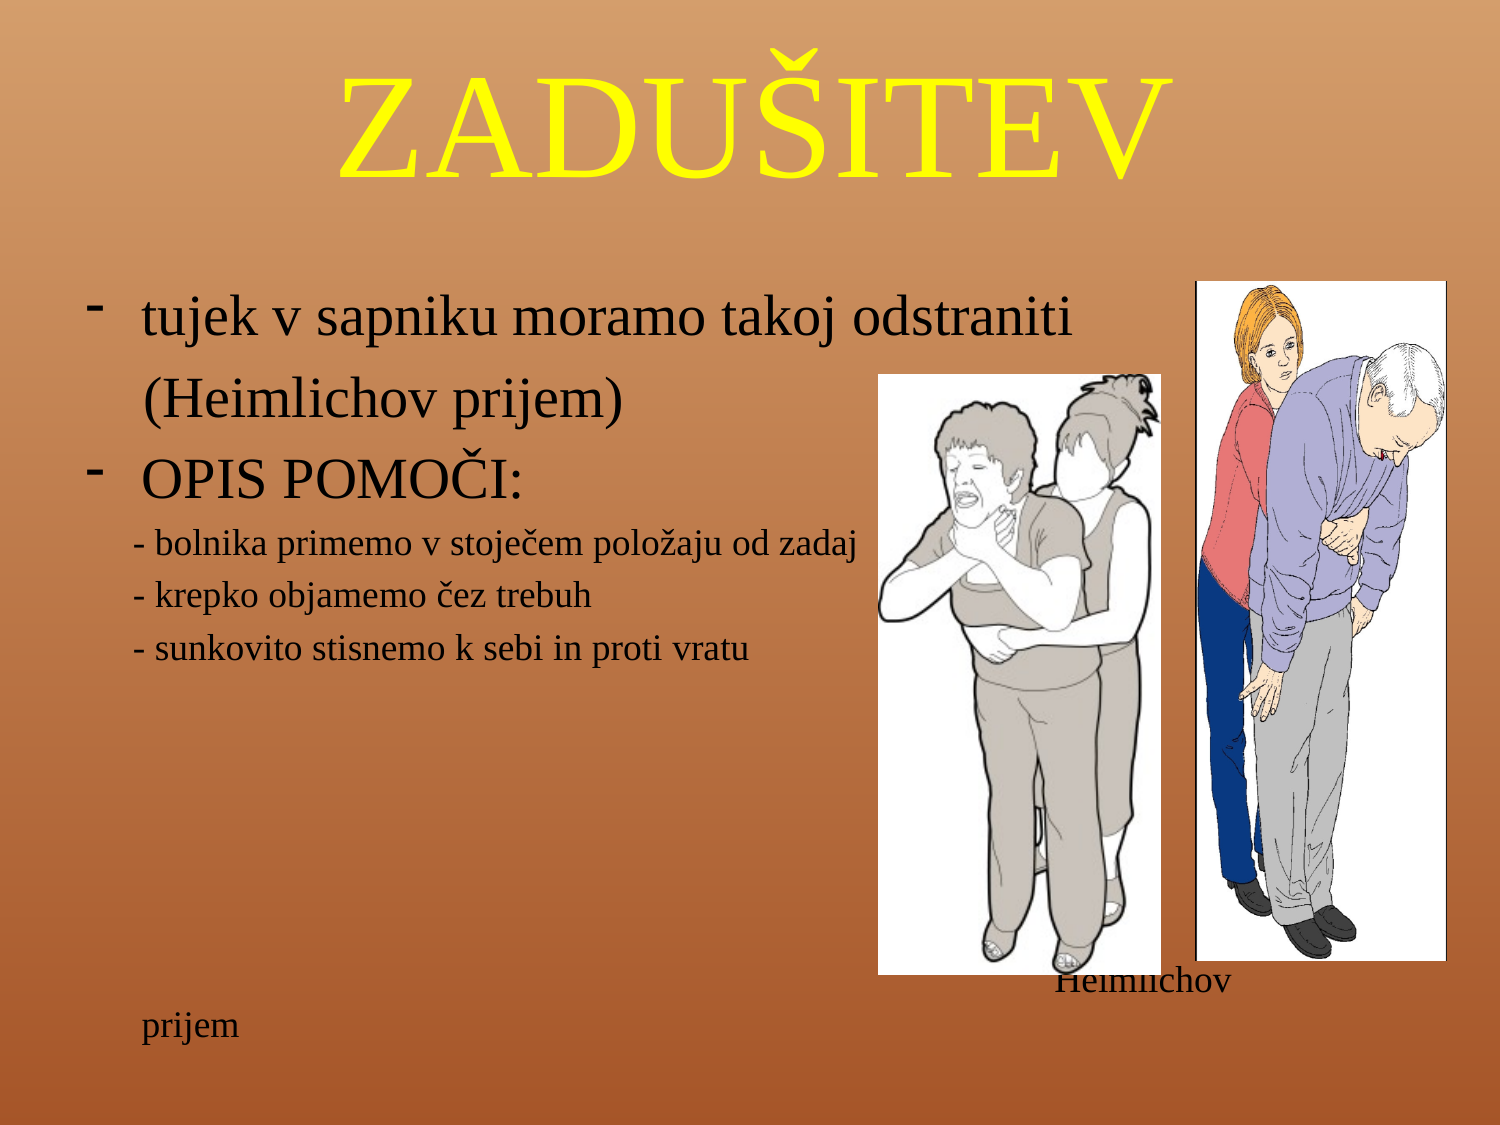

# ZADUŠITEV
tujek v sapniku moramo takoj odstraniti
 (Heimlichov prijem)
OPIS POMOČI:
 - bolnika primemo v stoječem položaju od zadaj
 - krepko objamemo čez trebuh
 - sunkovito stisnemo k sebi in proti vratu
 Heimlichov prijem